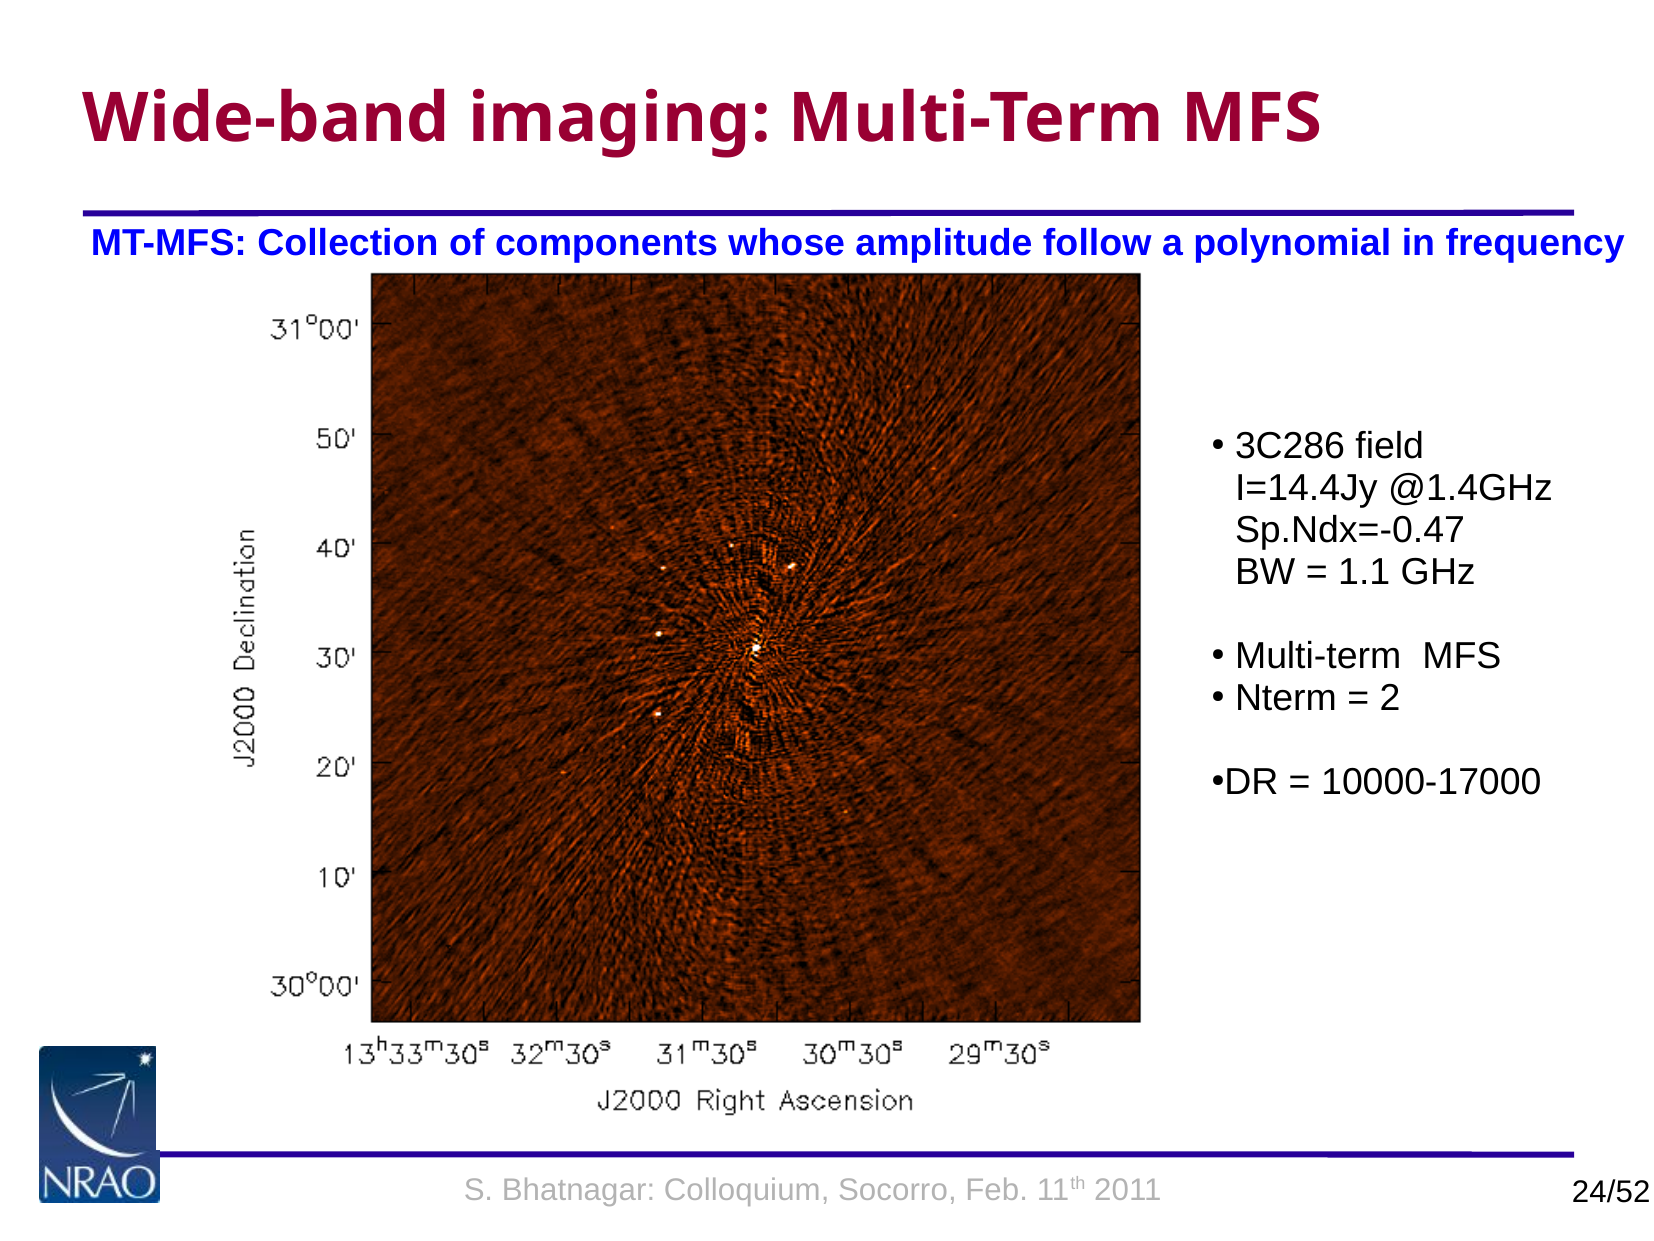

# Wide-band imaging: Multi-Term MFS
MT-MFS: Collection of components whose amplitude follow a polynomial in frequency
 3C286 field
 I=14.4Jy @1.4GHz
 Sp.Ndx=-0.47
 BW = 1.1 GHz
 Multi-term MFS
 Nterm = 2
DR = 10000-17000